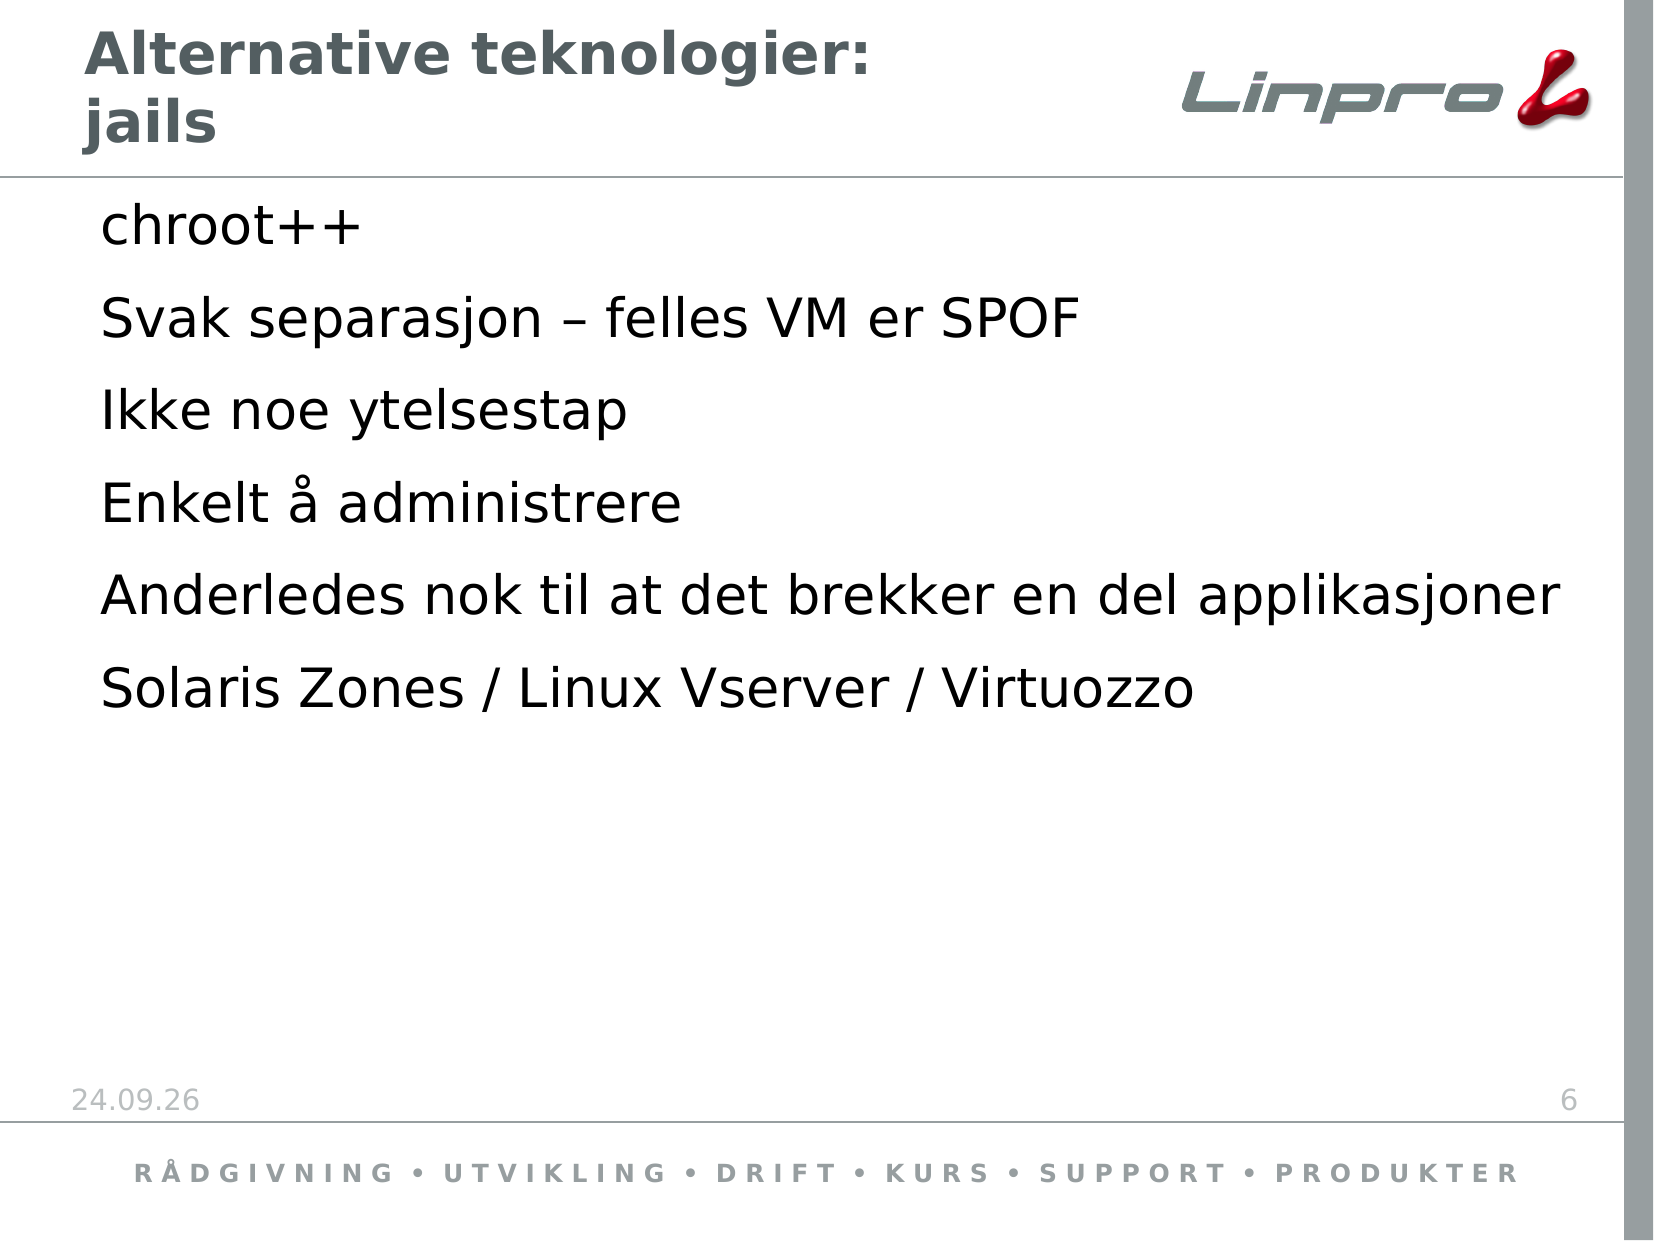

# Alternative teknologier: jails
chroot++
Svak separasjon – felles VM er SPOF
Ikke noe ytelsestap
Enkelt å administrere
Anderledes nok til at det brekker en del applikasjoner
Solaris Zones / Linux Vserver / Virtuozzo
6